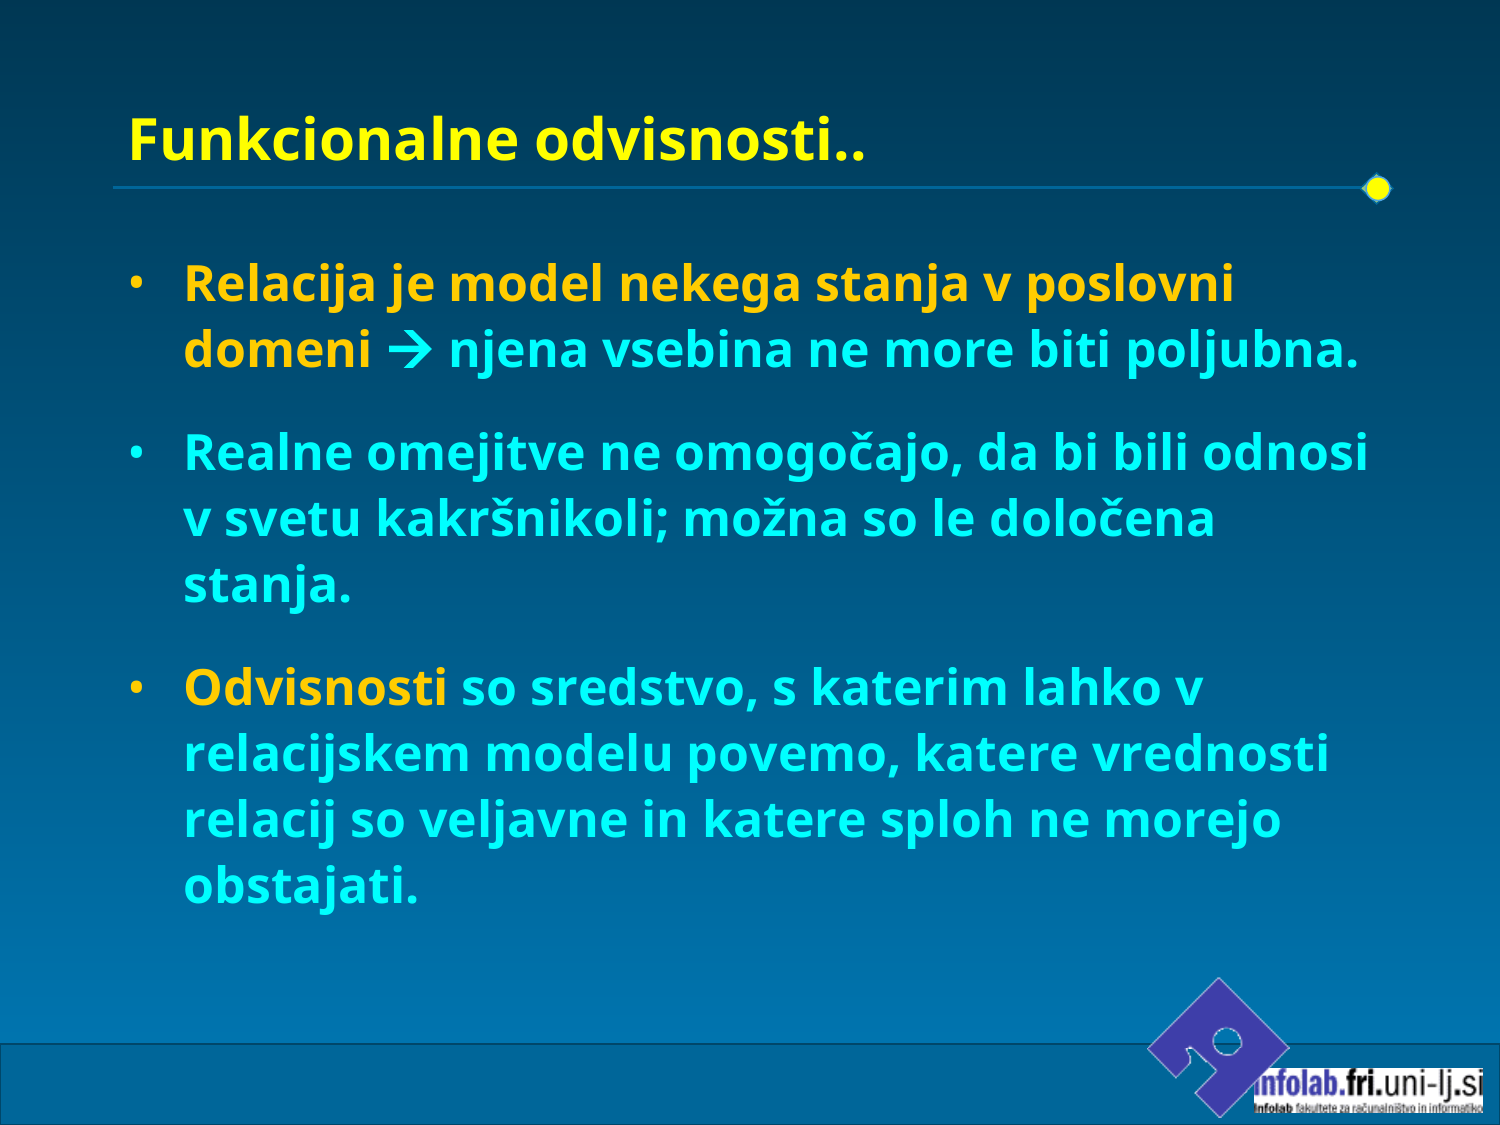

# Funkcionalne odvisnosti..
Relacija je model nekega stanja v poslovni domeni  njena vsebina ne more biti poljubna.
Realne omejitve ne omogočajo, da bi bili odnosi v svetu kakršnikoli; možna so le določena stanja.
Odvisnosti so sredstvo, s katerim lahko v relacijskem modelu povemo, katere vrednosti relacij so veljavne in katere sploh ne morejo obstajati.